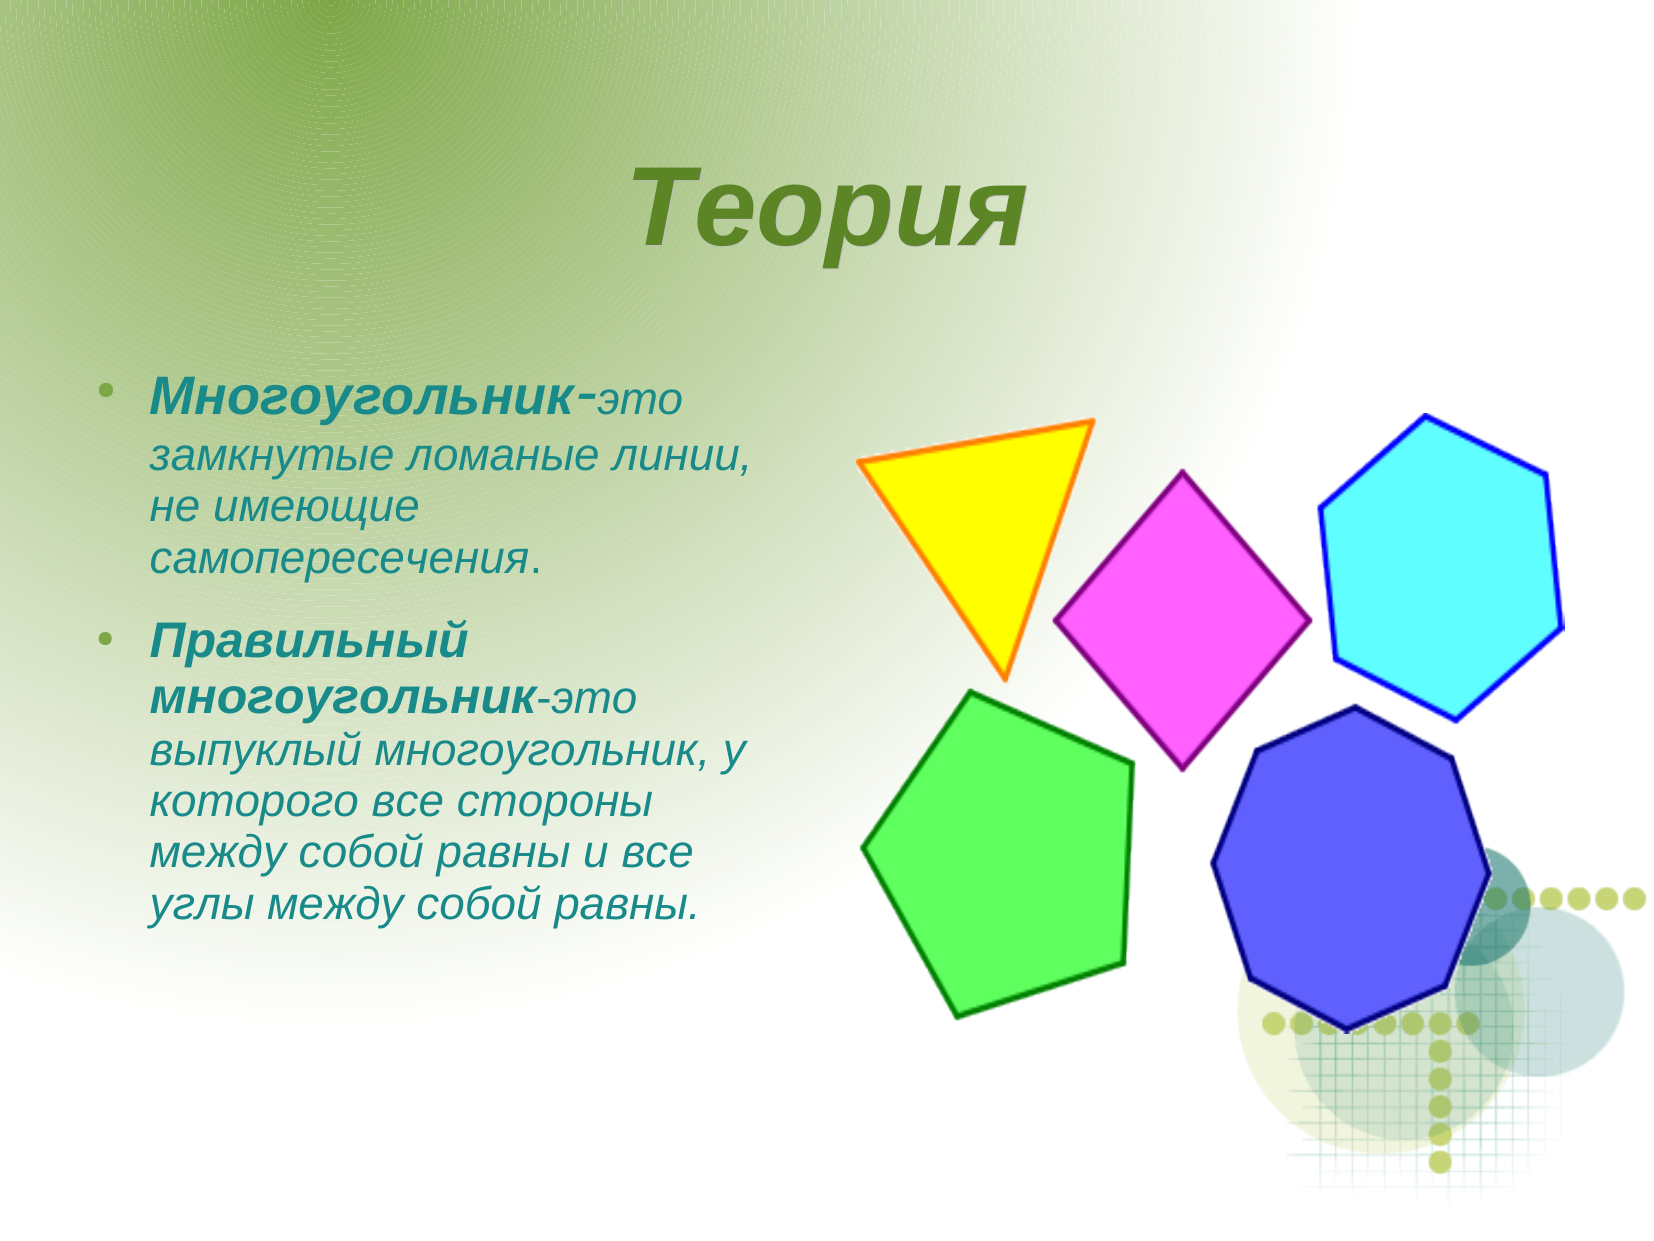

# Теория
Многоугольник-это замкнутые ломаные линии, не имеющие самопересечения.
Правильный многоугольник-это выпуклый многоугольник, у которого все стороны между собой равны и все углы между собой равны.